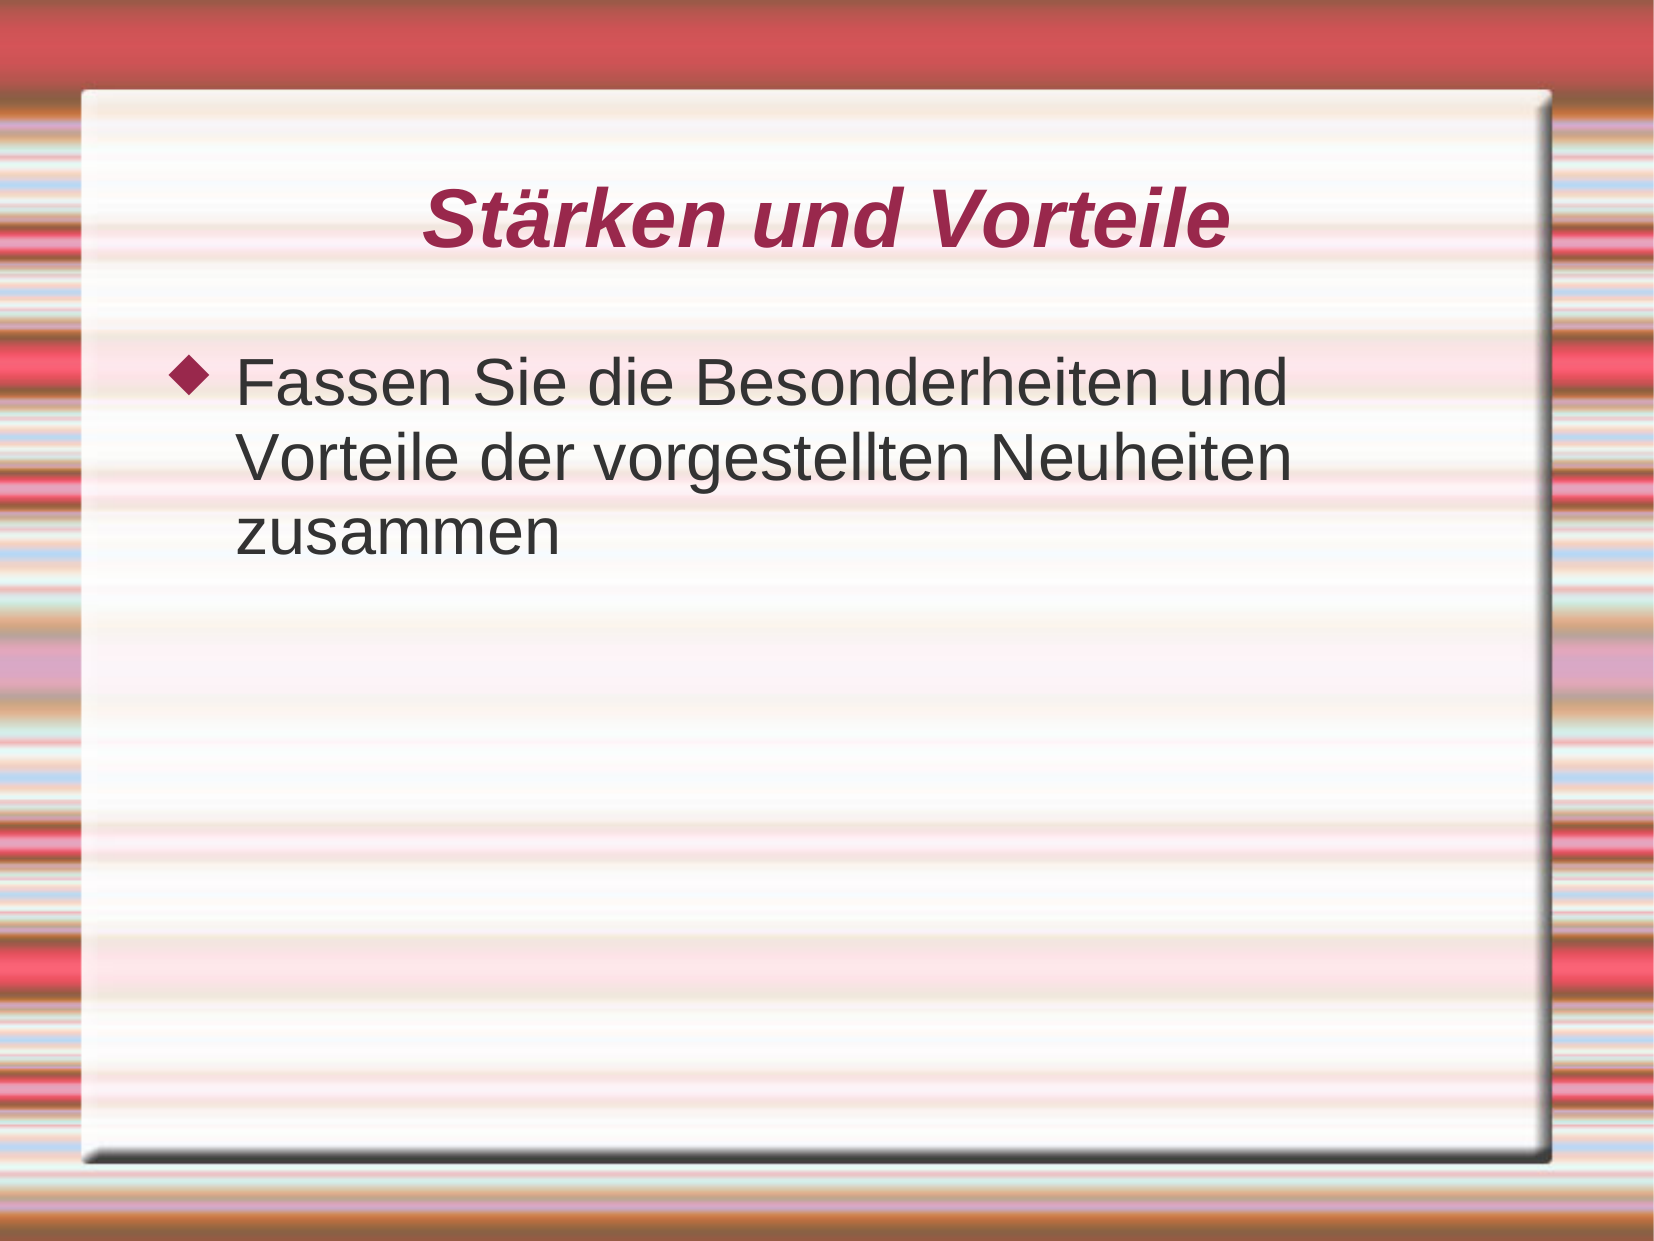

# Stärken und Vorteile
Fassen Sie die Besonderheiten und Vorteile der vorgestellten Neuheiten zusammen